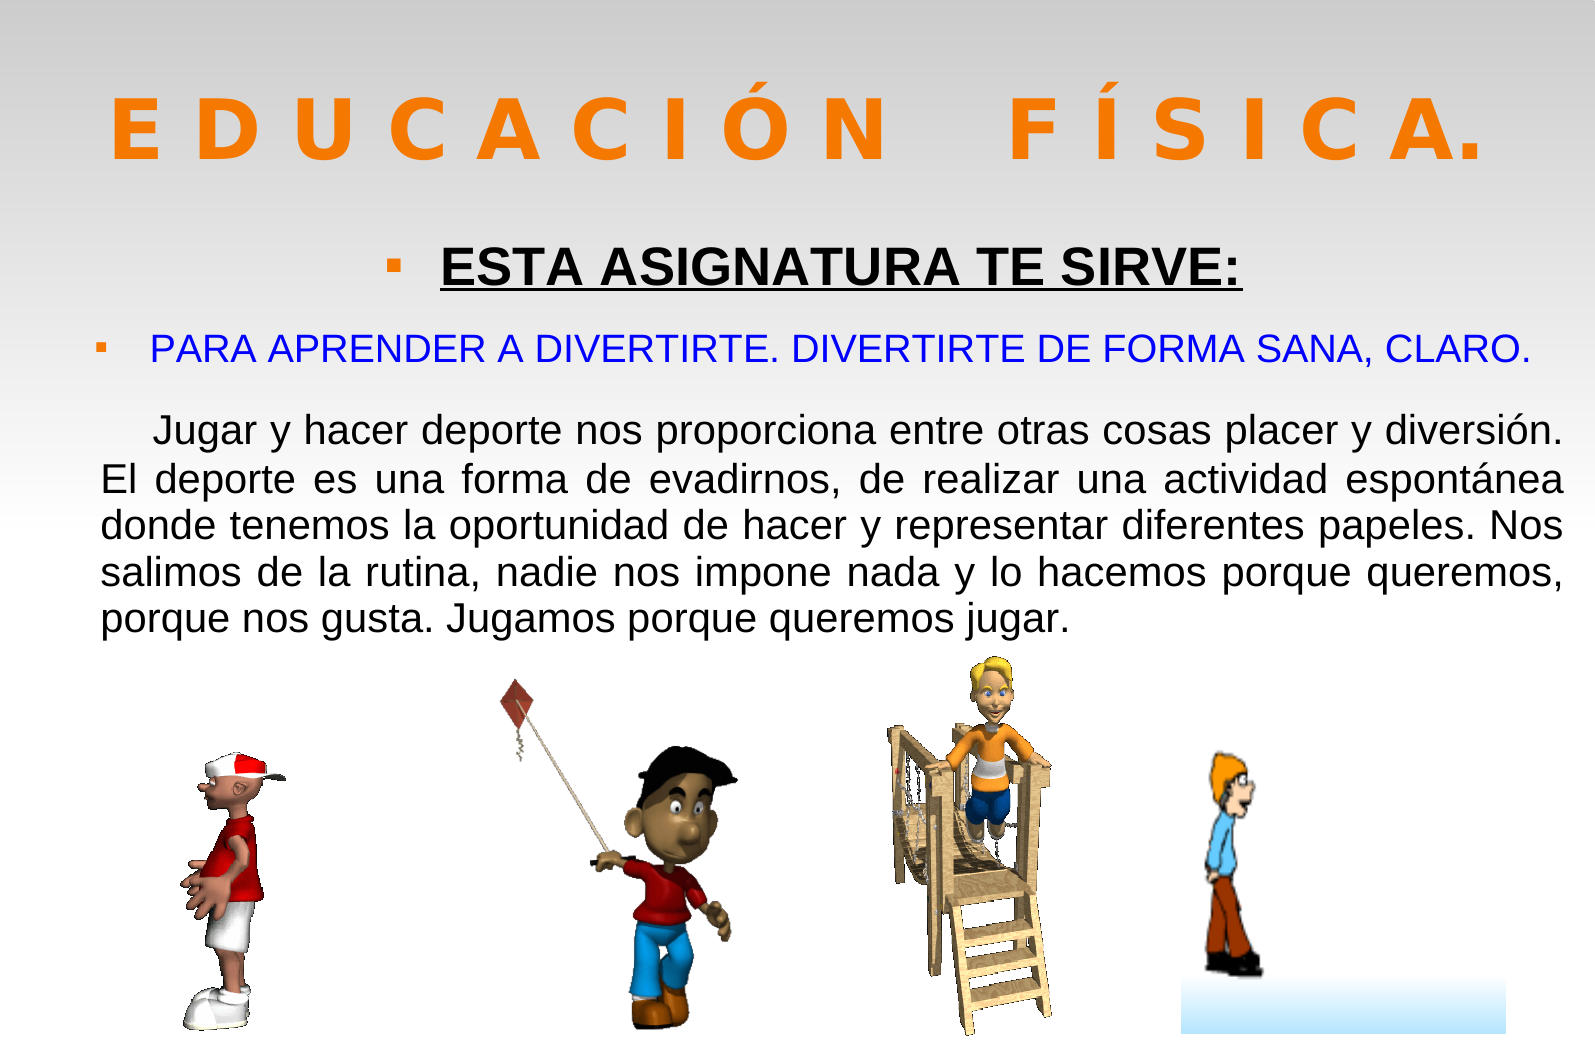

# E D U C A C I Ó N F Í S I C A.
ESTA ASIGNATURA TE SIRVE:
PARA APRENDER A DIVERTIRTE. DIVERTIRTE DE FORMA SANA, CLARO.
 Jugar y hacer deporte nos proporciona entre otras cosas placer y diversión. El deporte es una forma de evadirnos, de realizar una actividad espontánea donde tenemos la oportunidad de hacer y representar diferentes papeles. Nos salimos de la rutina, nadie nos impone nada y lo hacemos porque queremos, porque nos gusta. Jugamos porque queremos jugar.